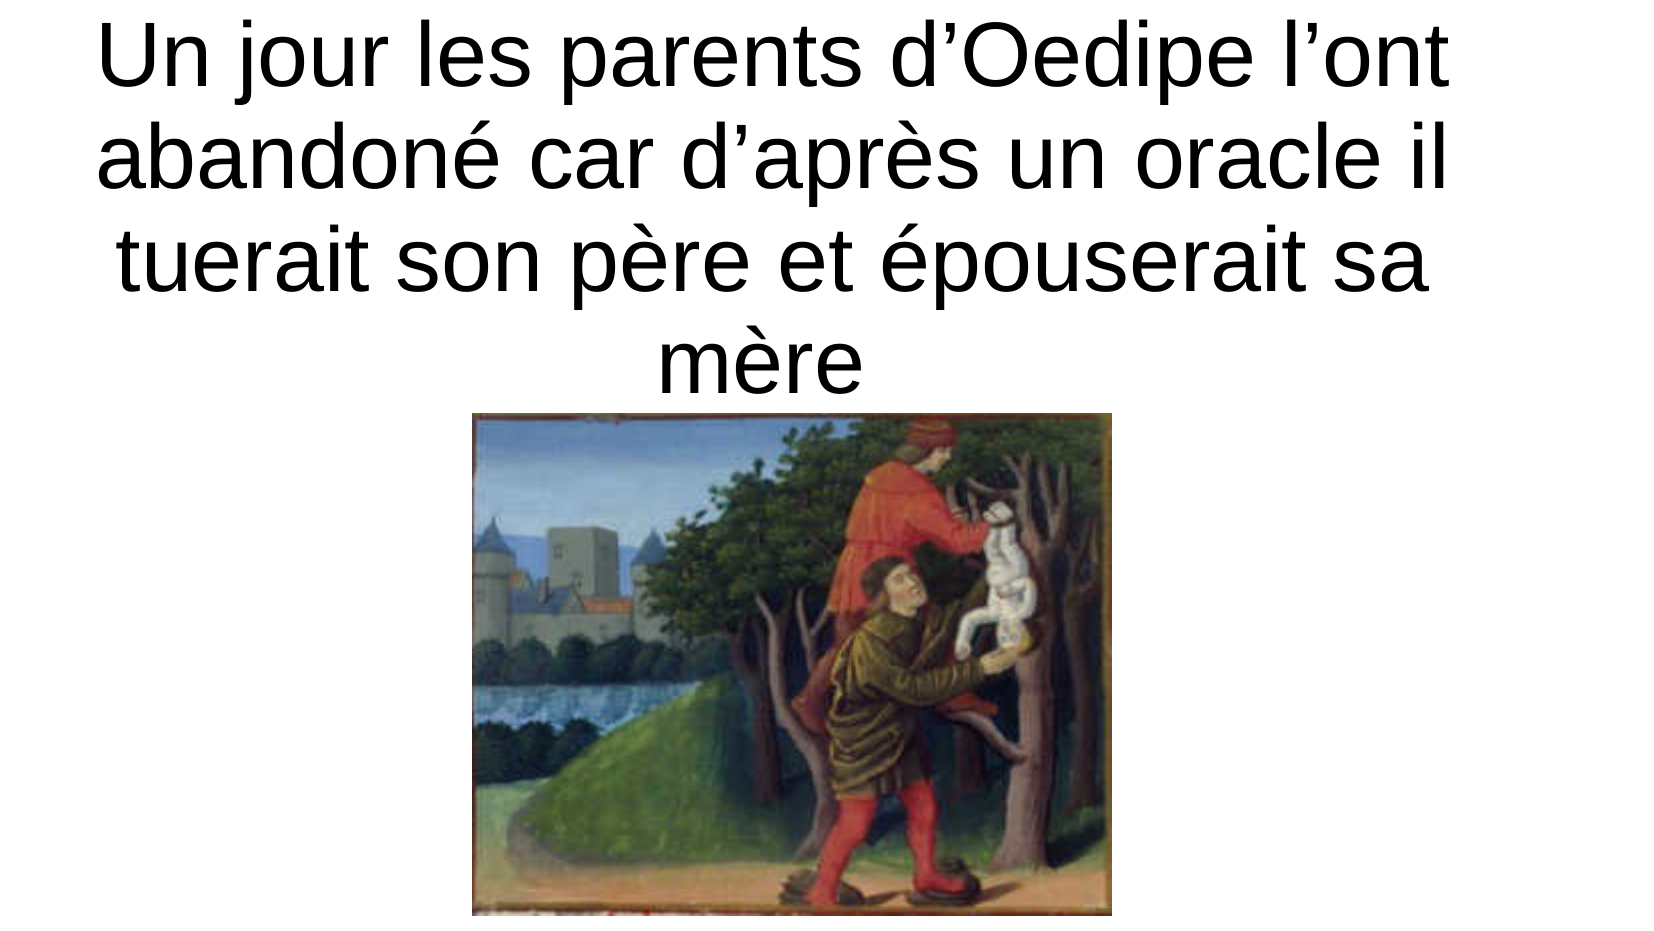

# Un jour les parents d’Oedipe l’ont abandoné car d’après un oracle il tuerait son père et épouserait sa mère